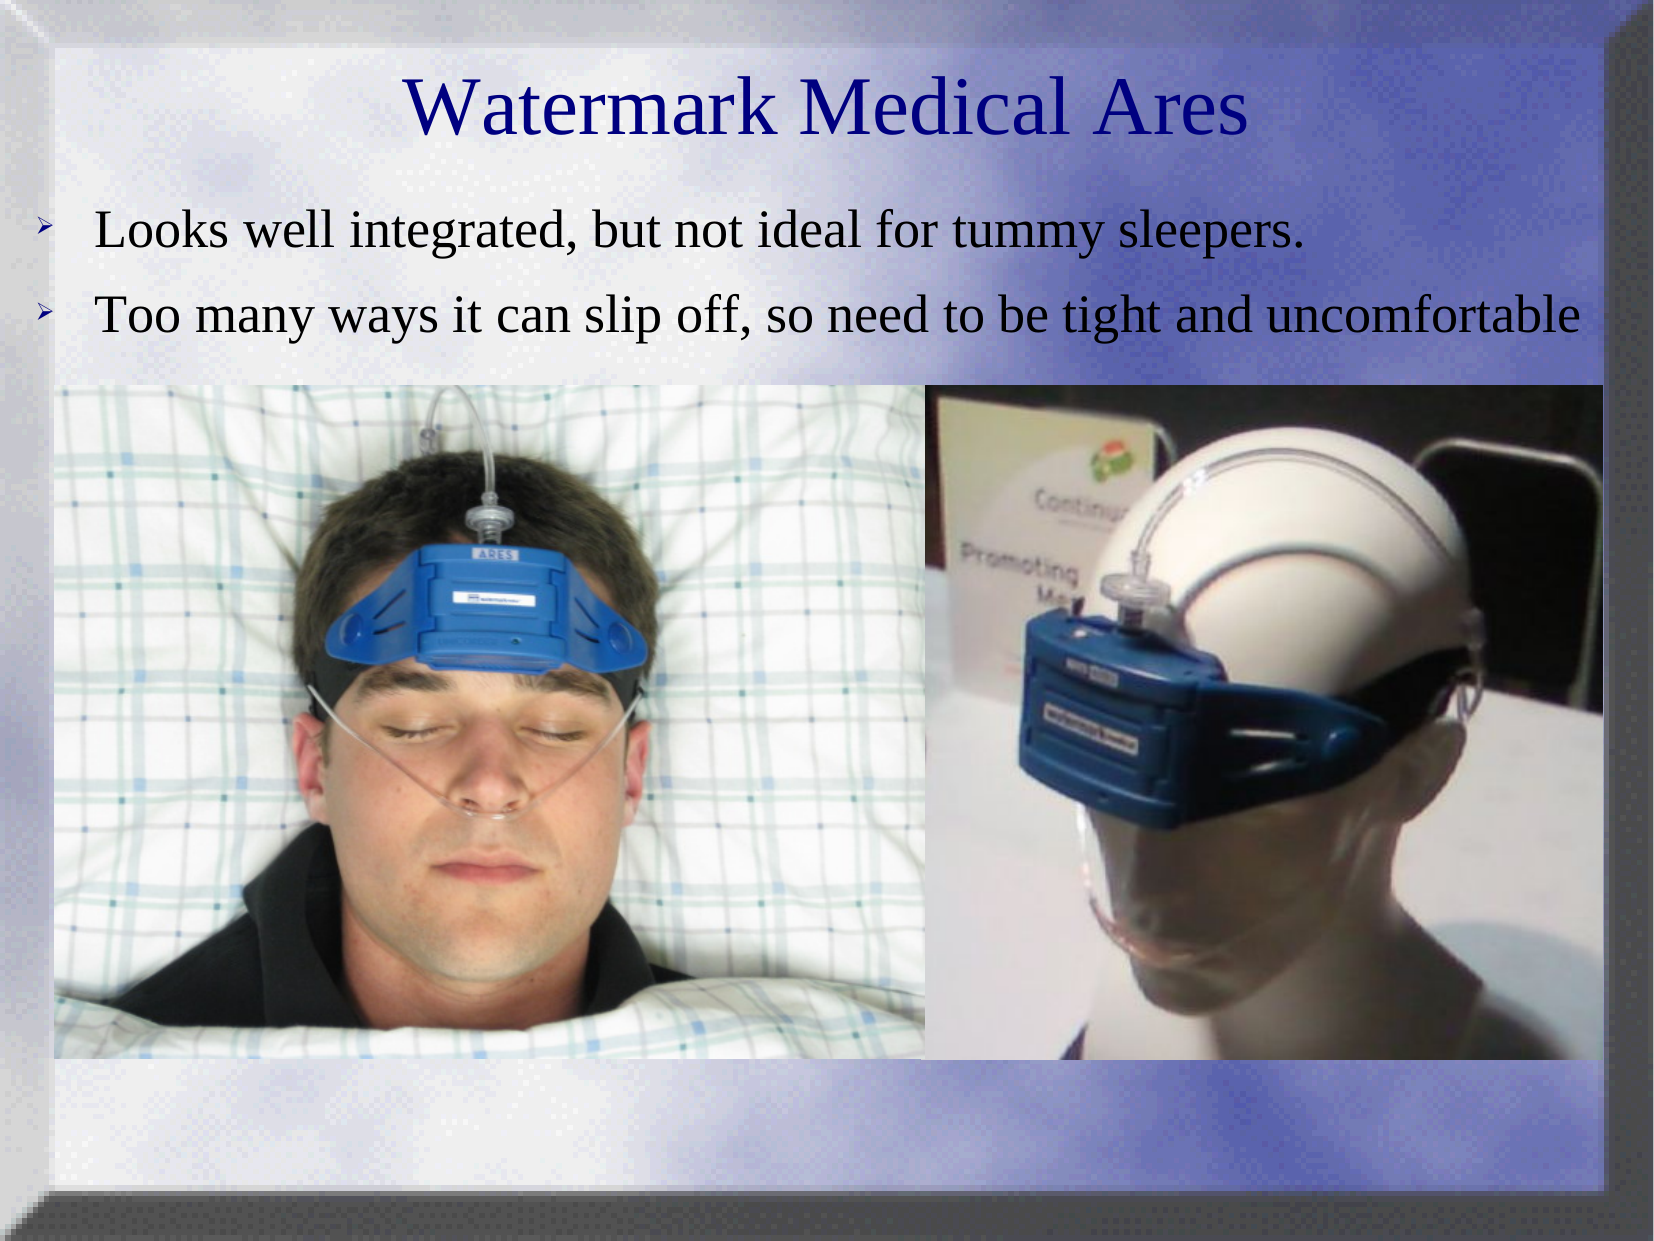

# Watermark Medical Ares
Looks well integrated, but not ideal for tummy sleepers.
Too many ways it can slip off, so need to be tight and uncomfortable